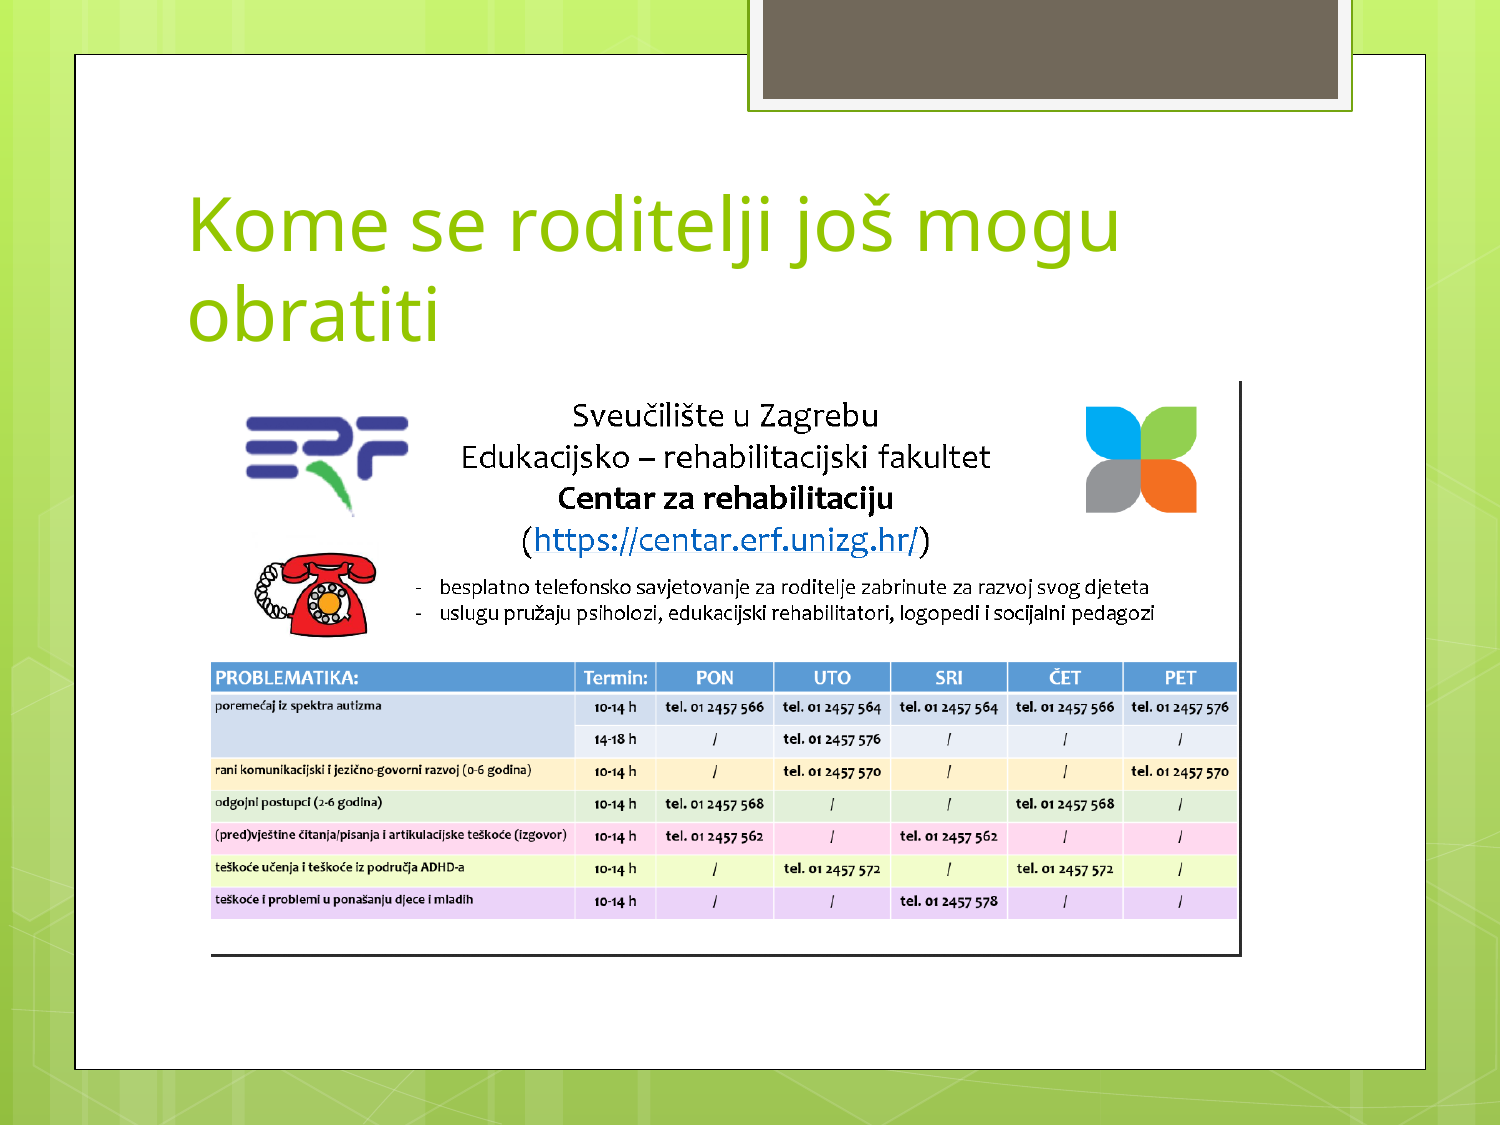

# Kome se roditelji još mogu obratiti